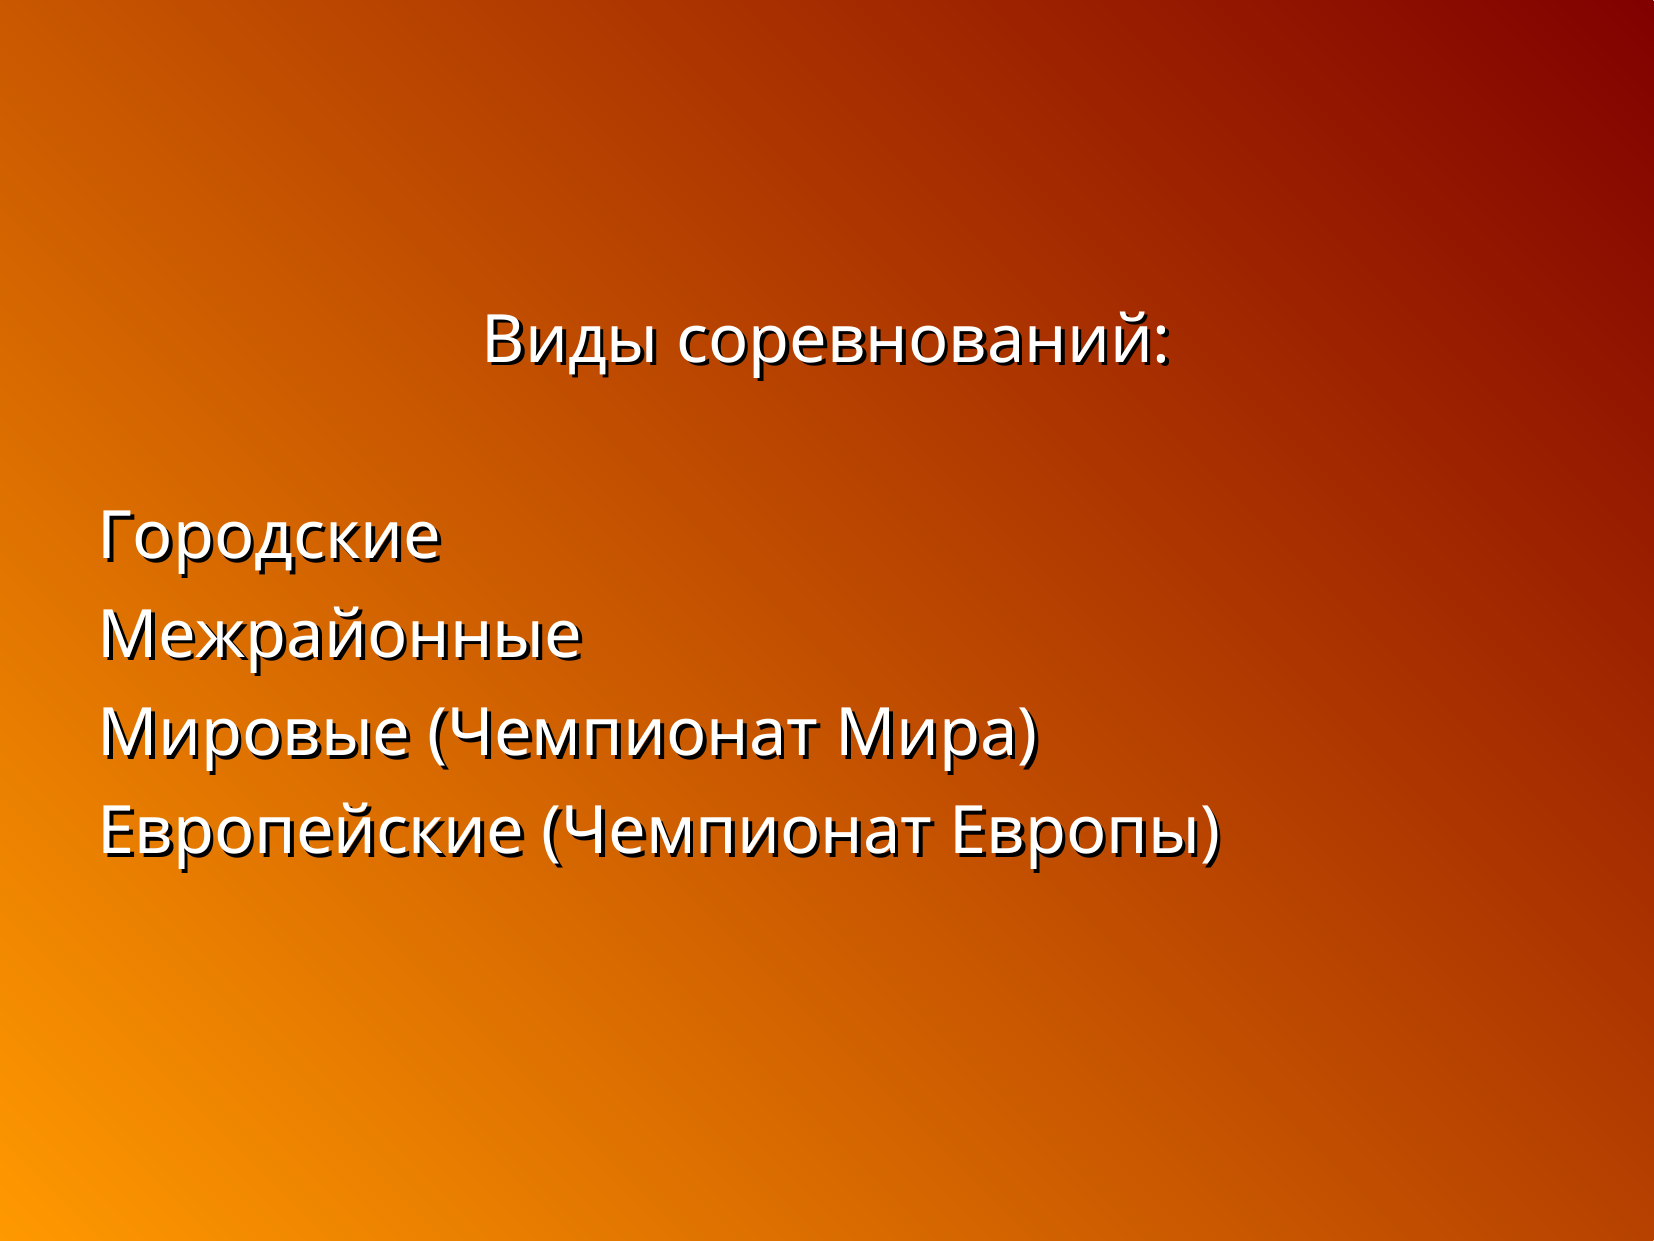

#
Виды соревнований:
Городские
Межрайонные
Мировые (Чемпионат Мира)
Европейские (Чемпионат Европы)